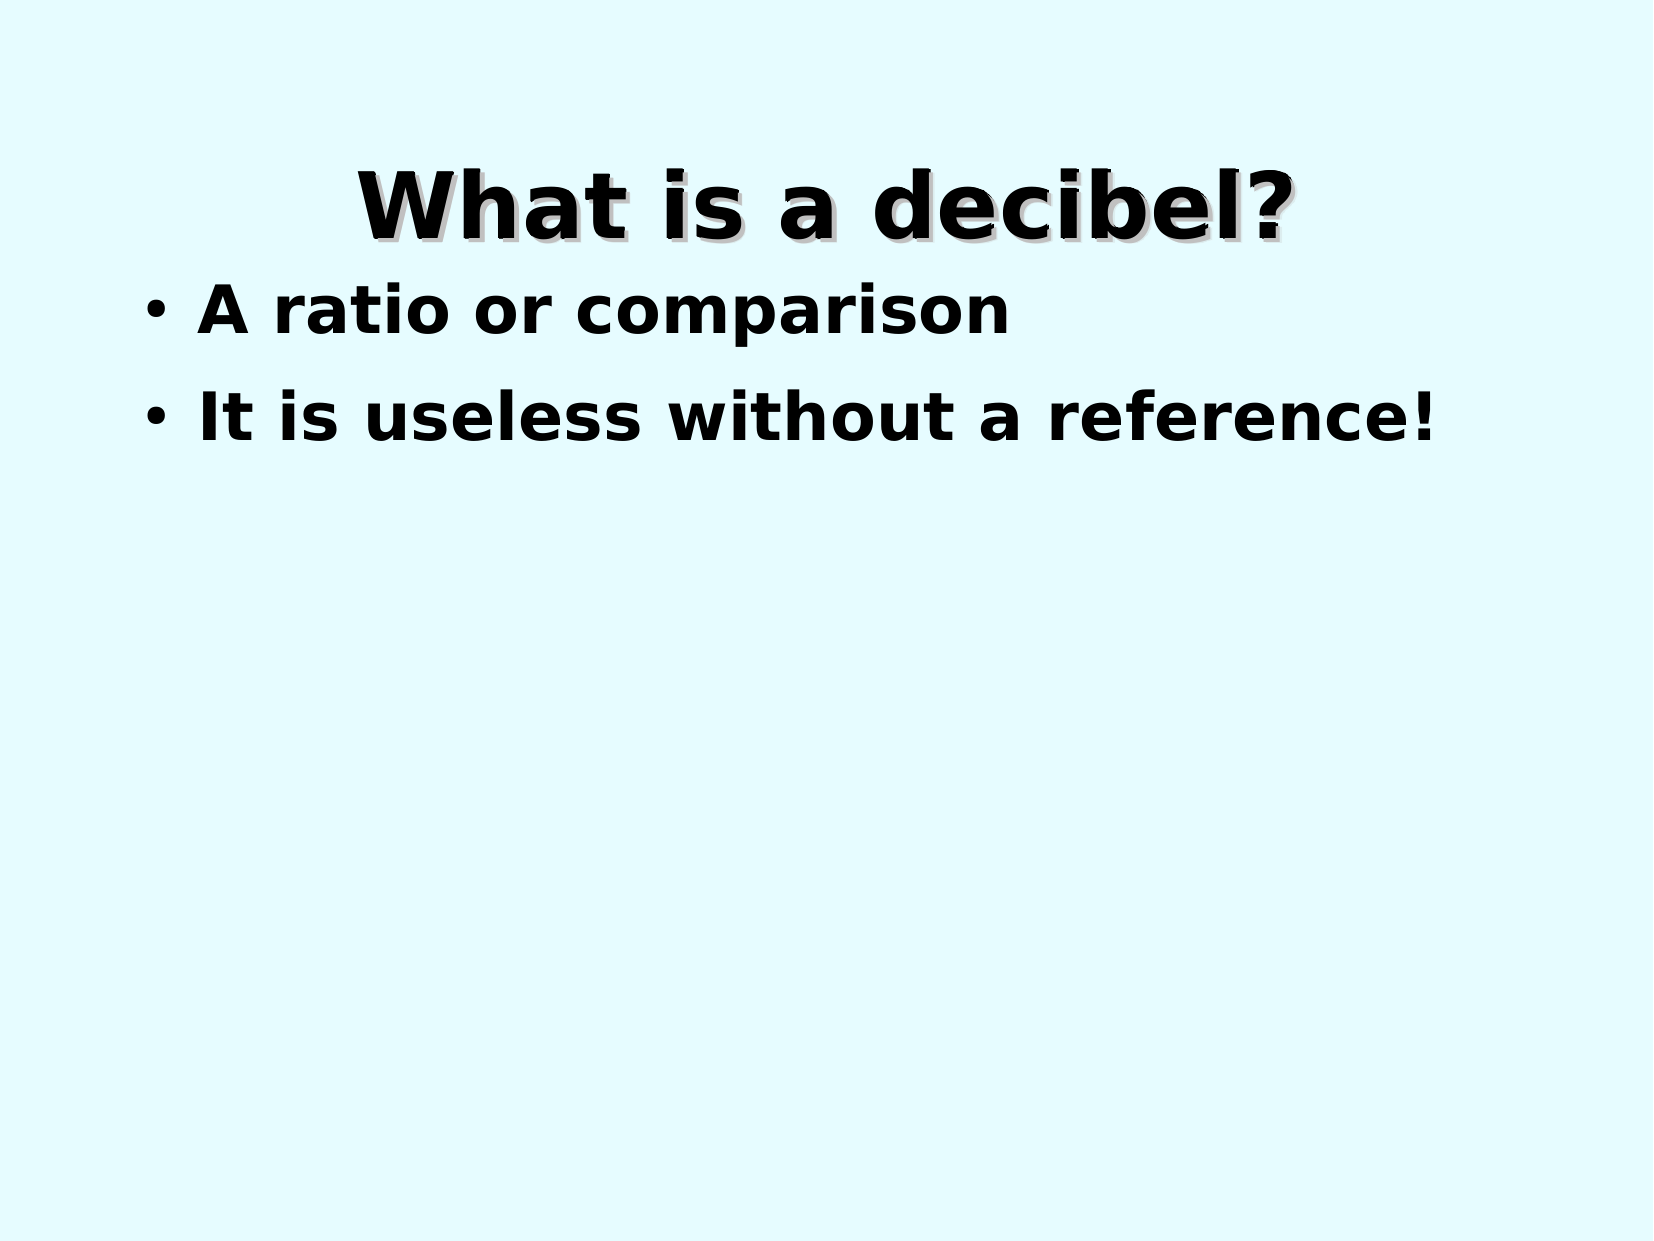

# What is a decibel?
A ratio or comparison
It is useless without a reference!